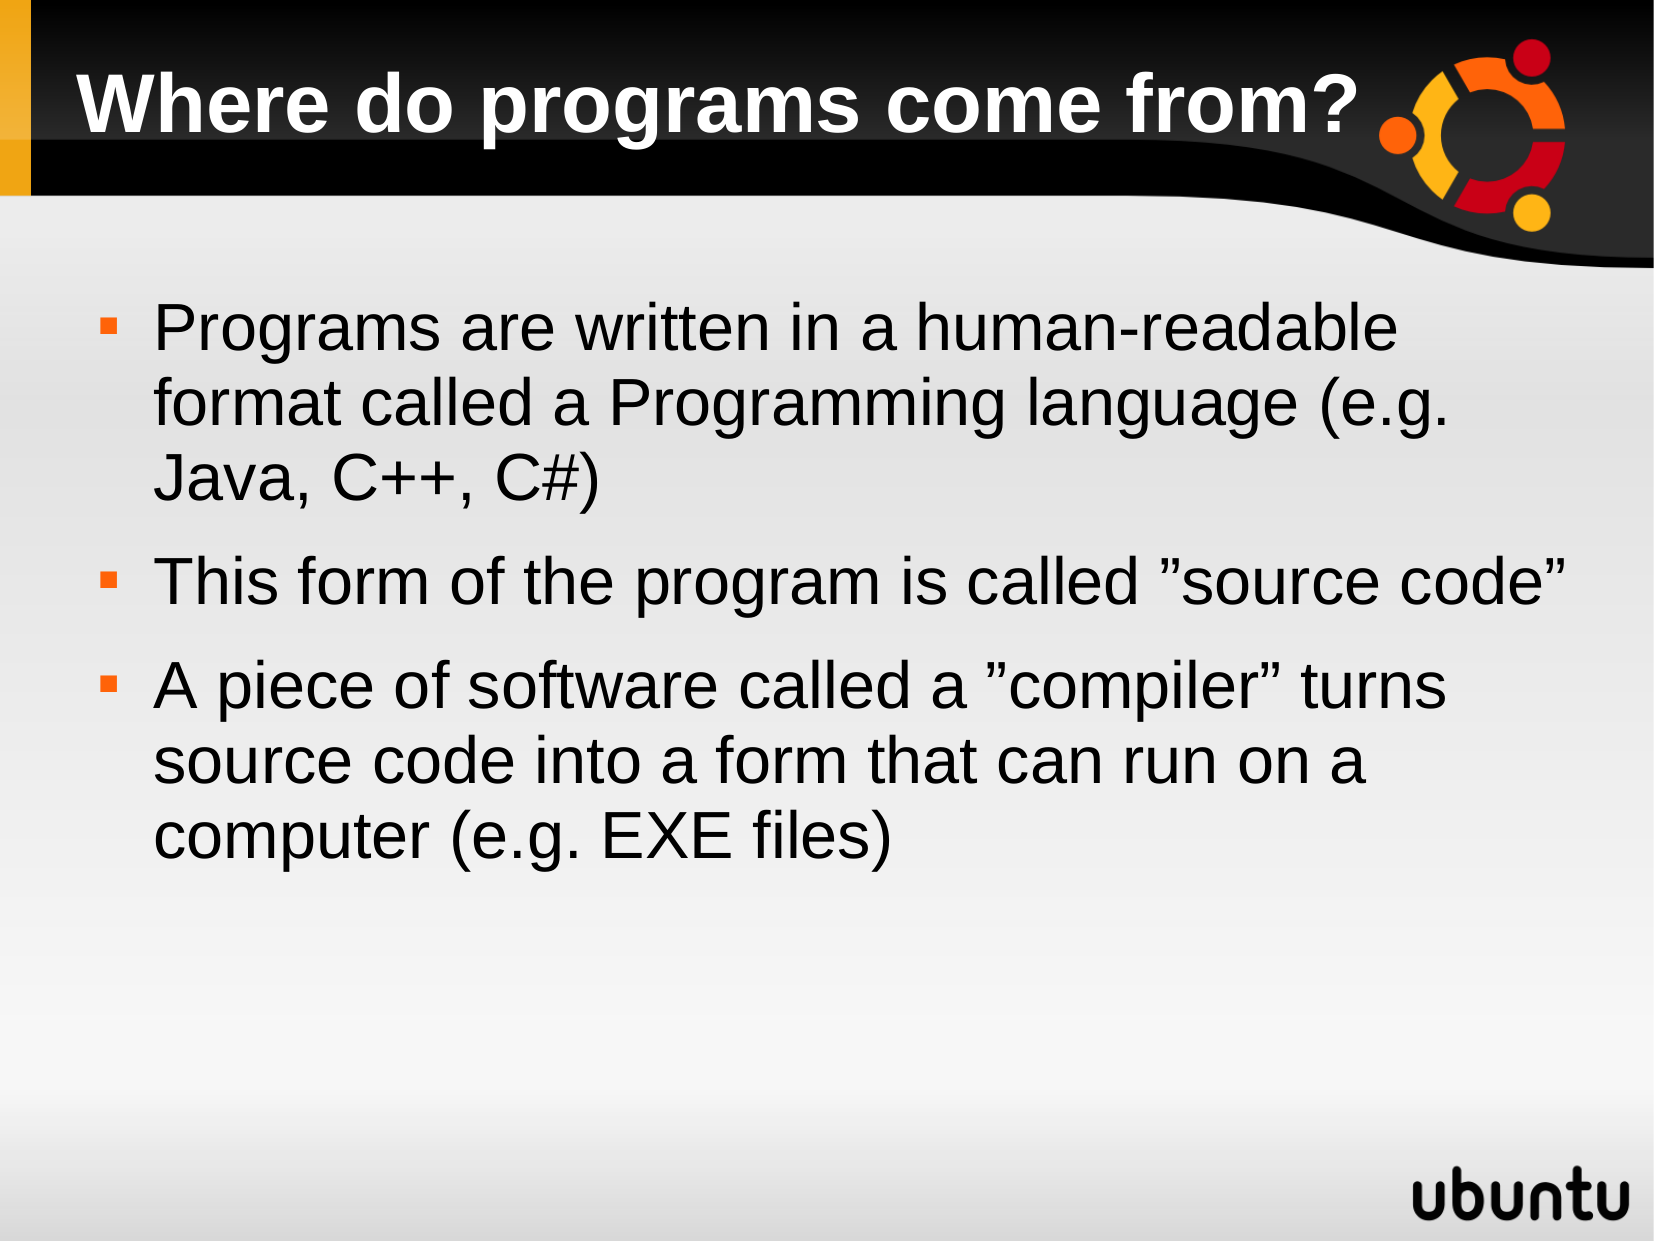

# Where do programs come from?
Programs are written in a human-readable format called a Programming language (e.g. Java, C++, C#)
This form of the program is called ”source code”
A piece of software called a ”compiler” turns source code into a form that can run on a computer (e.g. EXE files)